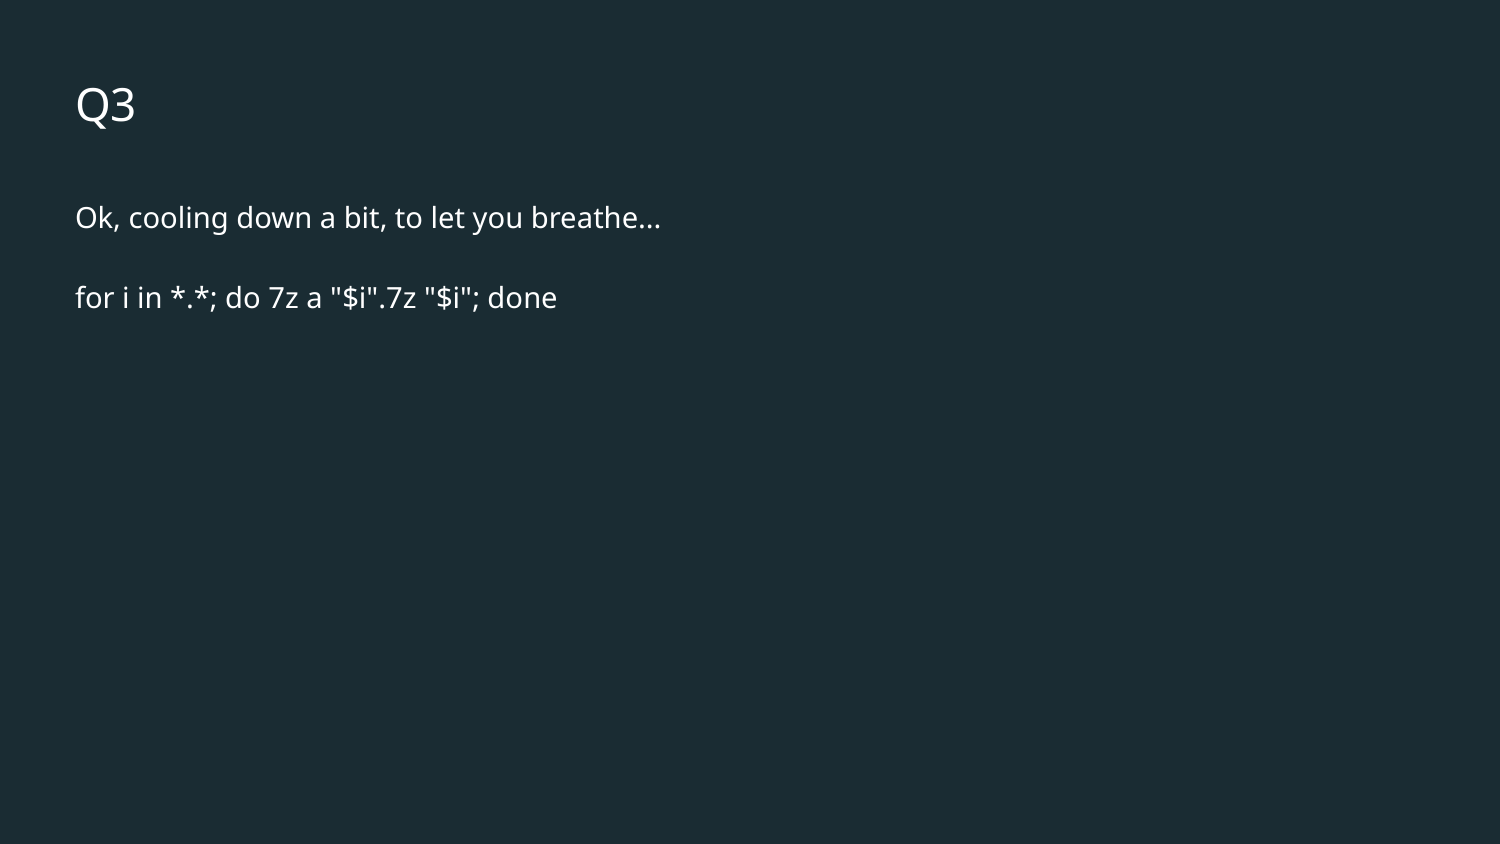

# Q3
Ok, cooling down a bit, to let you breathe...
for i in *.*; do 7z a "$i".7z "$i"; done